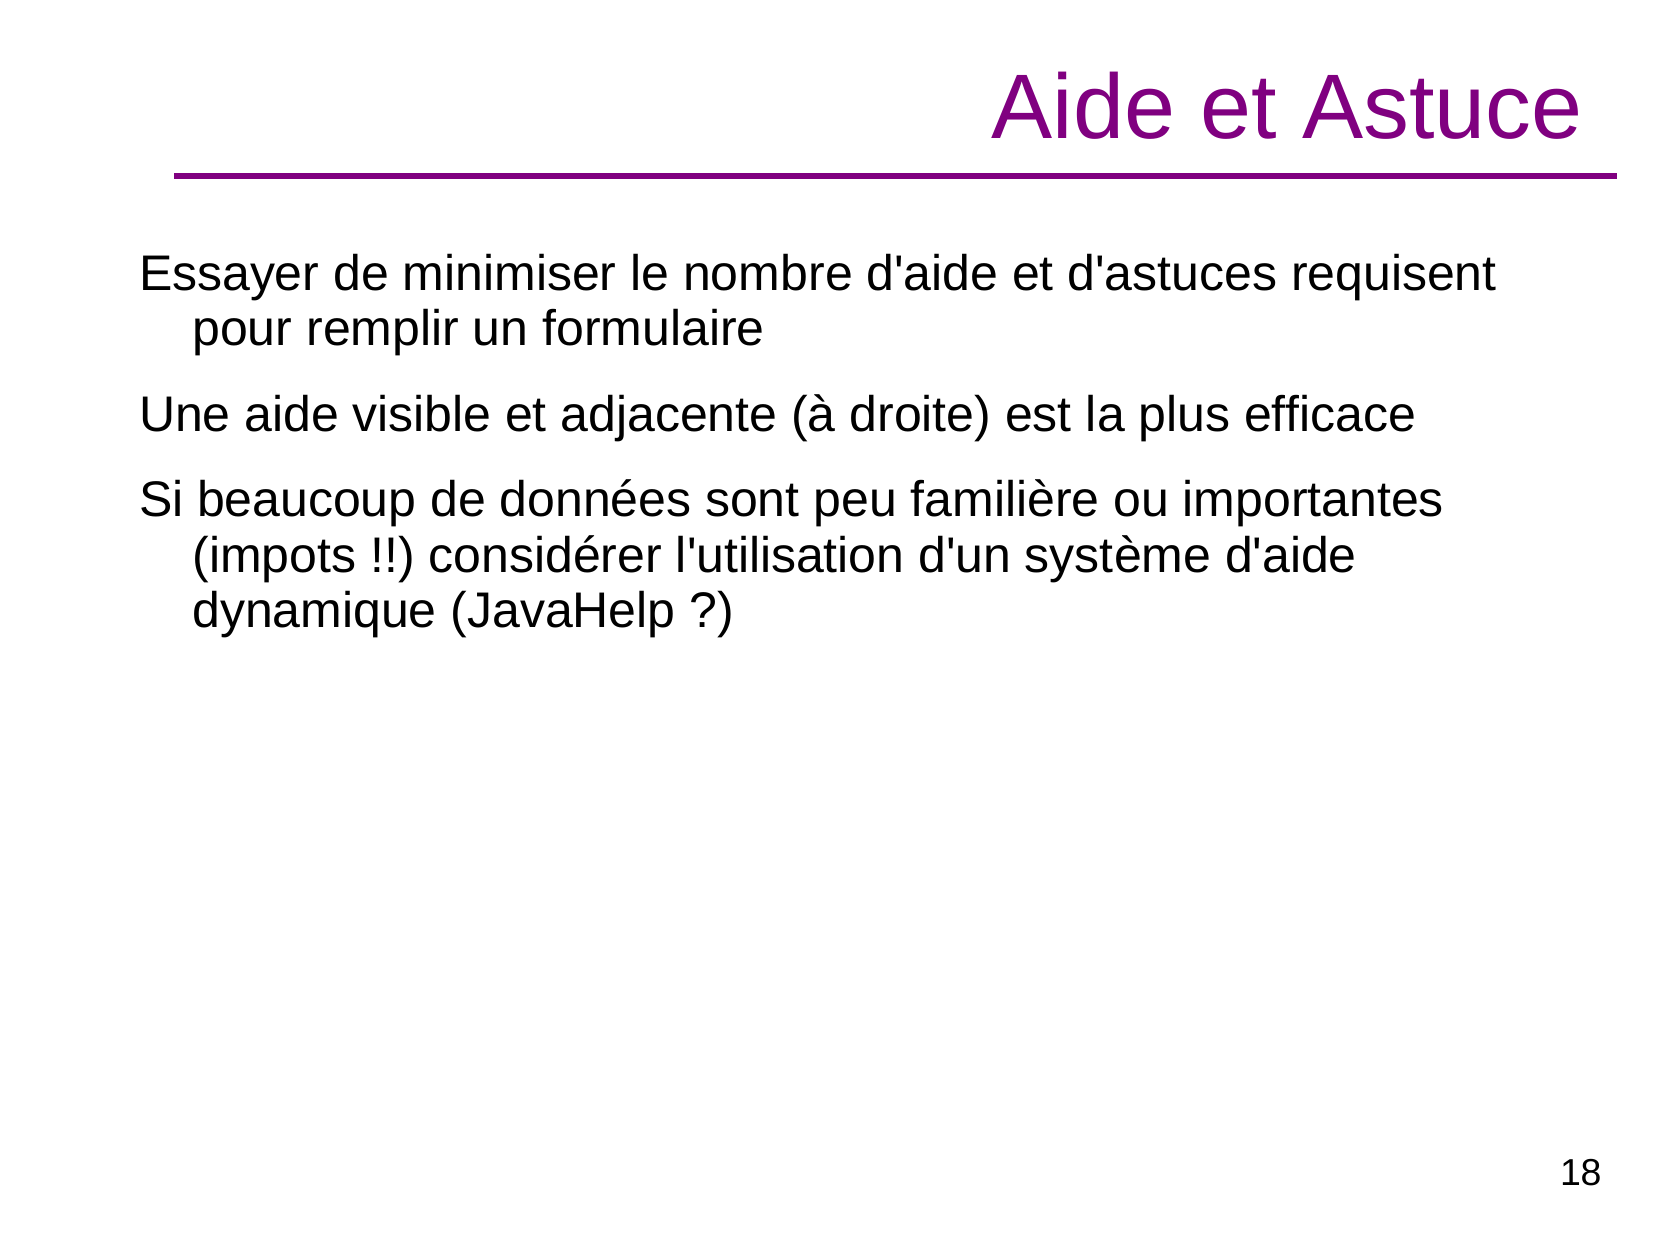

# Aide et Astuce
Essayer de minimiser le nombre d'aide et d'astuces requisent pour remplir un formulaire
Une aide visible et adjacente (à droite) est la plus efficace
Si beaucoup de données sont peu familière ou importantes (impots !!) considérer l'utilisation d'un système d'aide dynamique (JavaHelp ?)